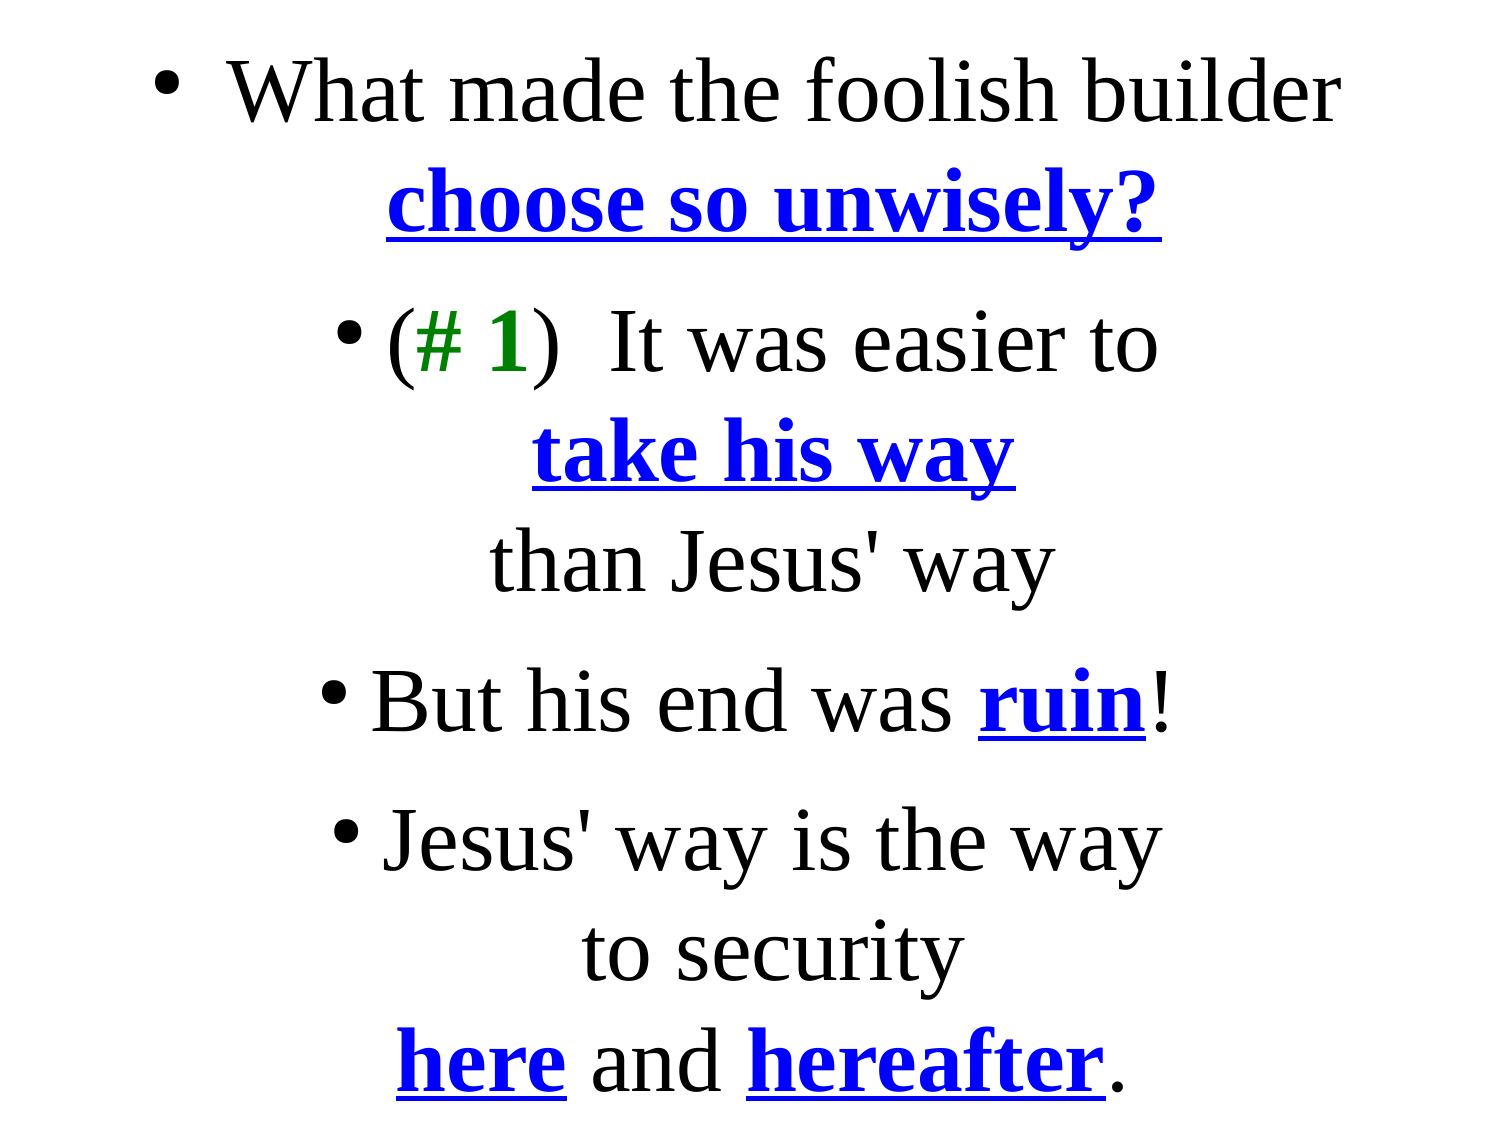

# What made the foolish builder choose so unwisely?
(# 1) It was easier to
take his way
than Jesus' way
But his end was ruin!
Jesus' way is the way
to security
here and hereafter.